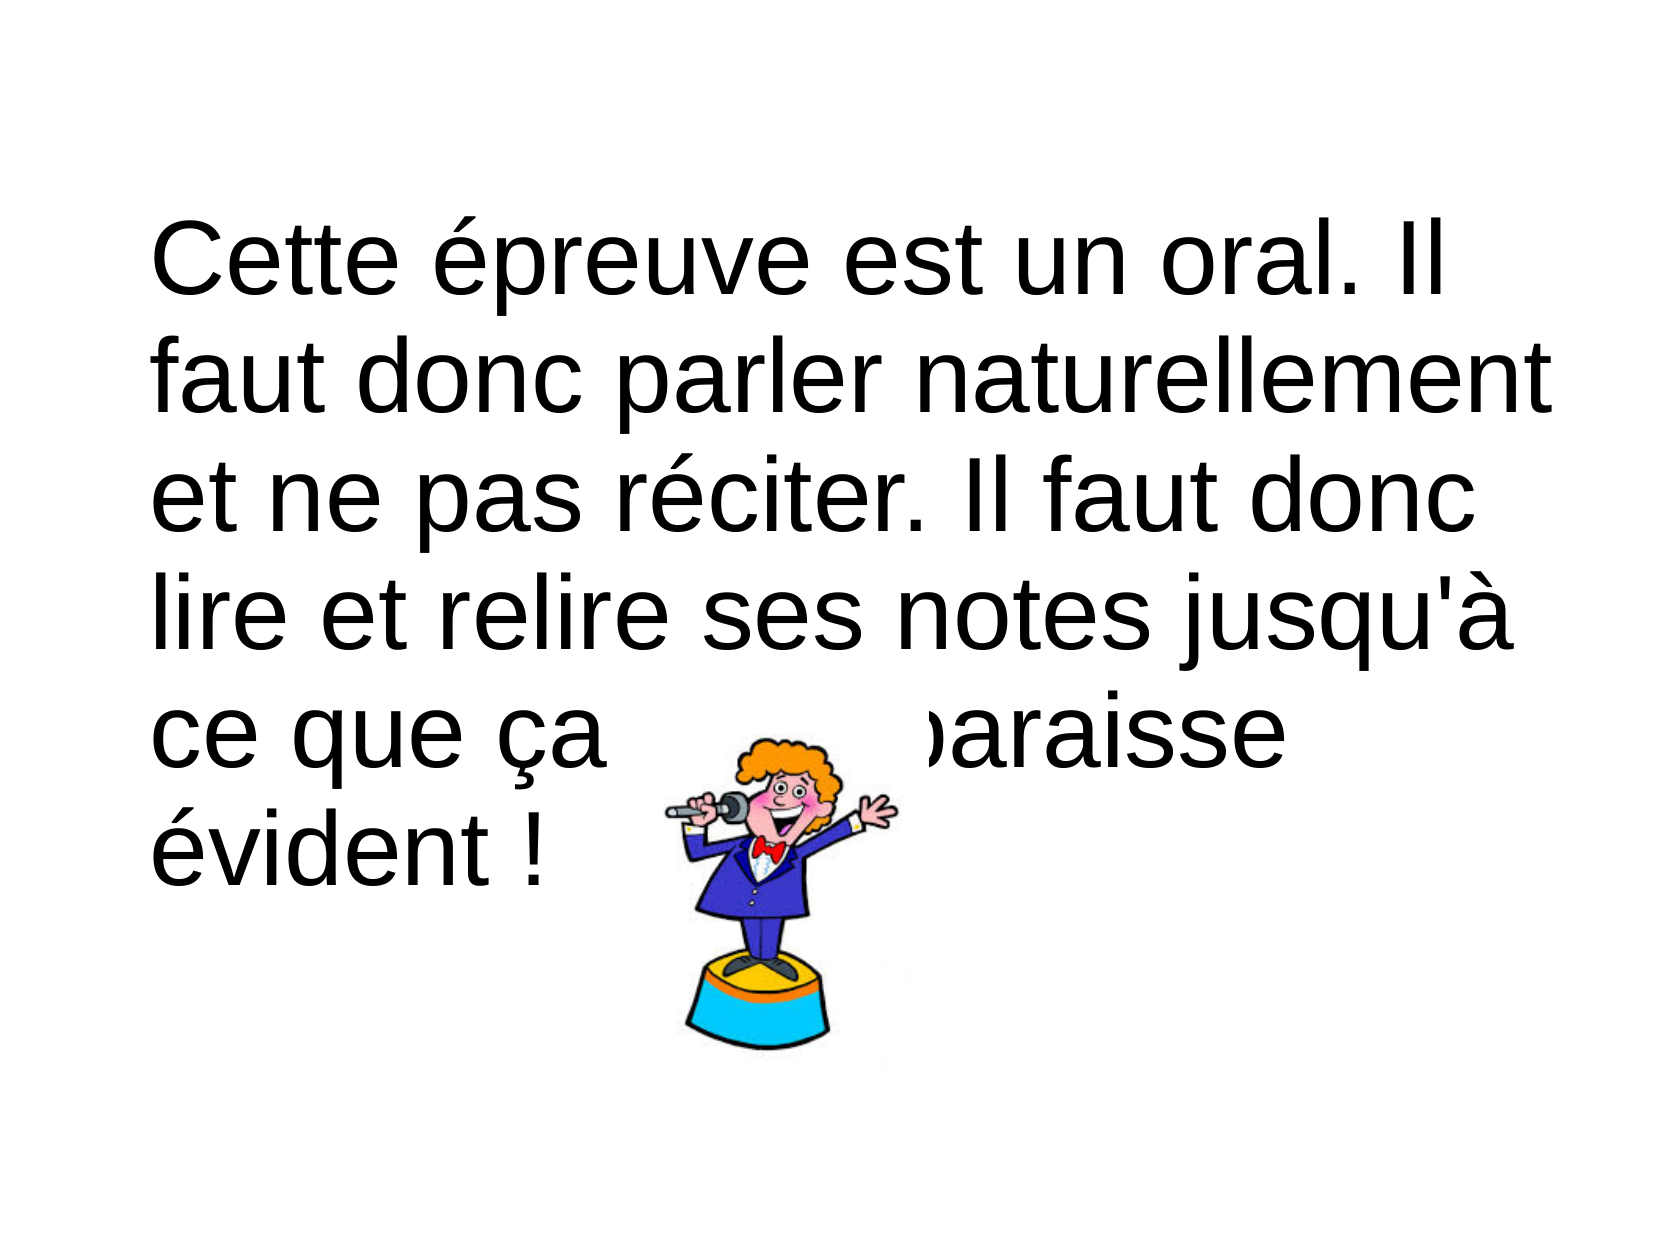

# Cette épreuve est un oral. Il faut donc parler naturellement et ne pas réciter. Il faut donc lire et relire ses notes jusqu'à ce que ça vous paraisse évident !